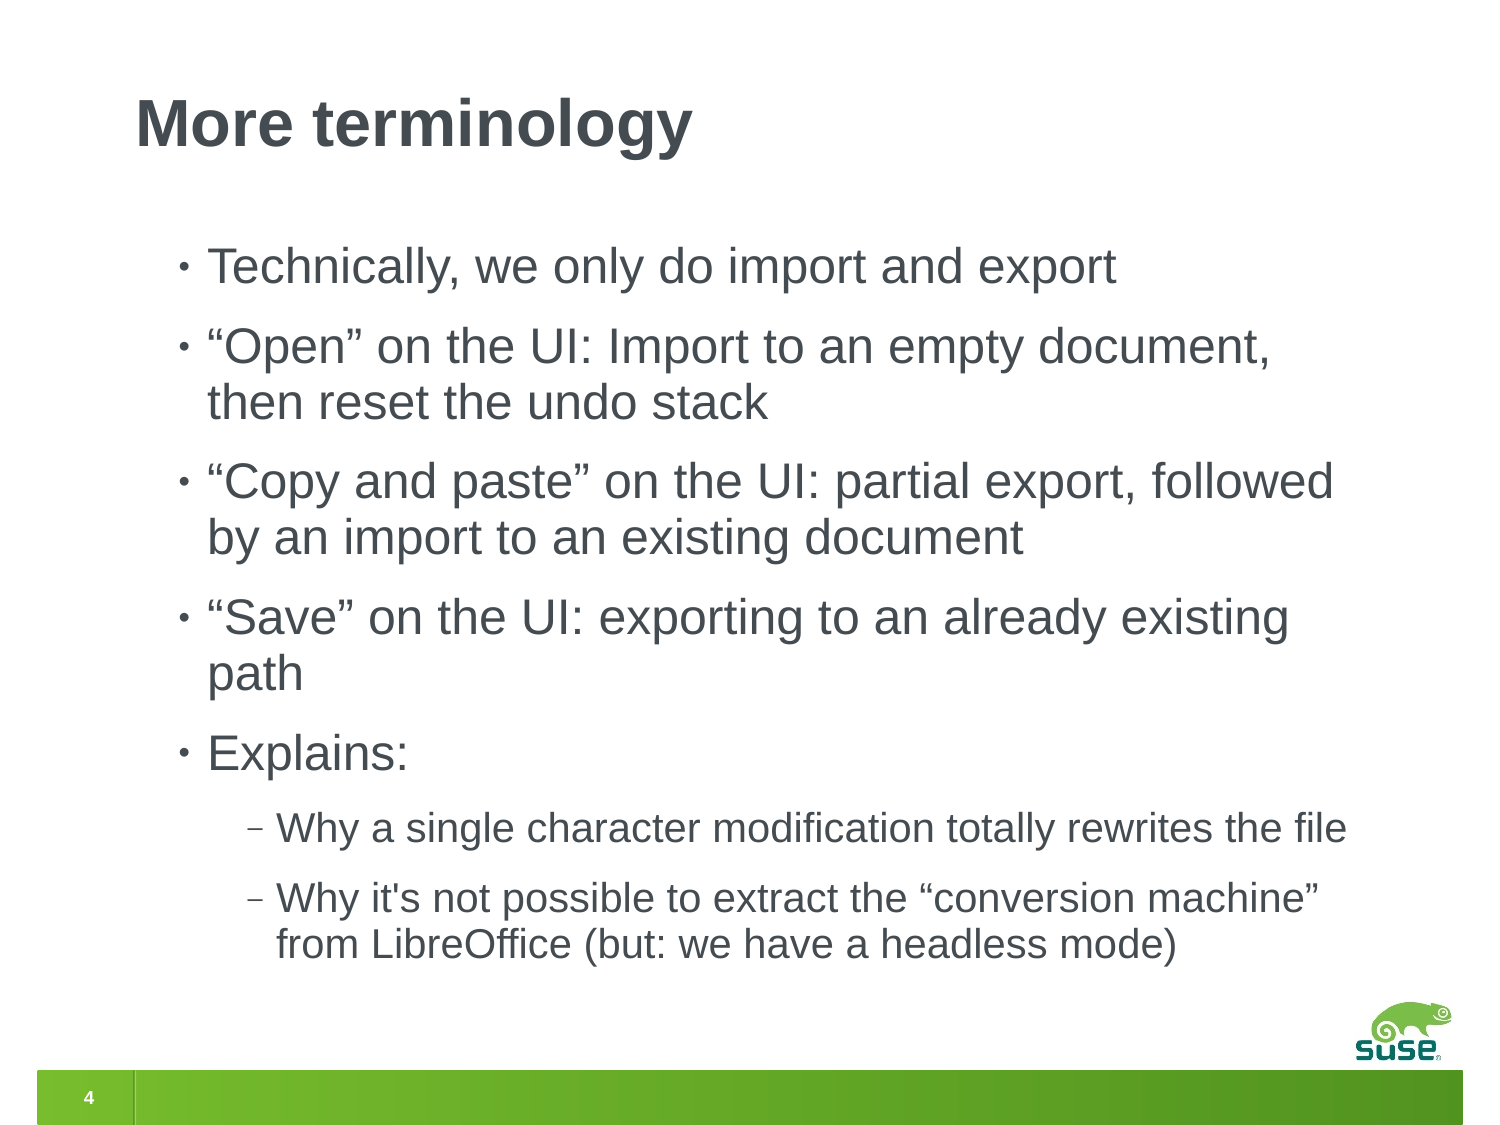

# More terminology
Technically, we only do import and export
“Open” on the UI: Import to an empty document, then reset the undo stack
“Copy and paste” on the UI: partial export, followed by an import to an existing document
“Save” on the UI: exporting to an already existing path
Explains:
Why a single character modification totally rewrites the file
Why it's not possible to extract the “conversion machine” from LibreOffice (but: we have a headless mode)